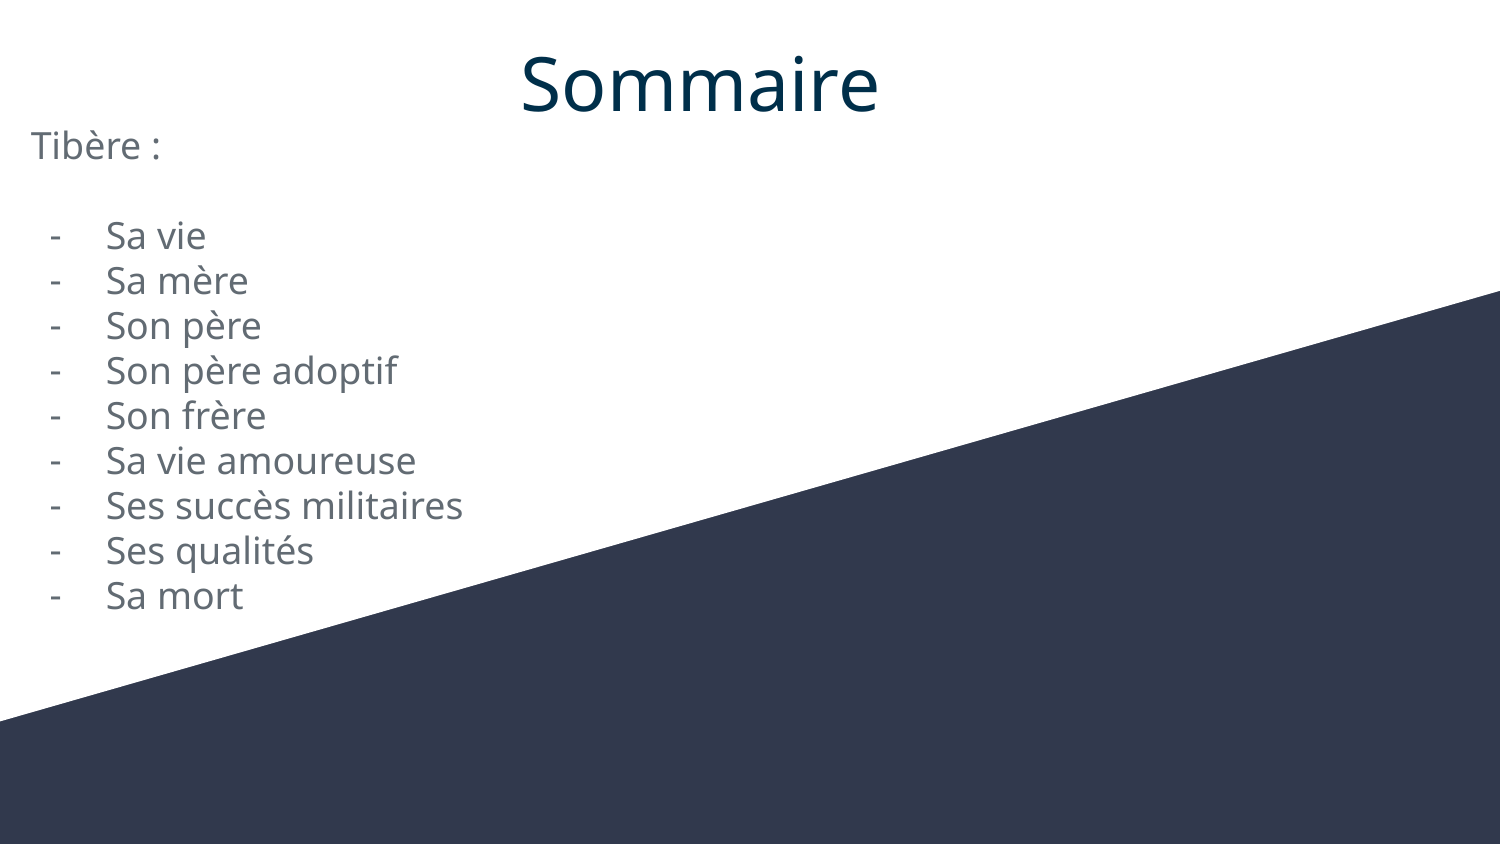

# Sommaire
Tibère :
Sa vie
Sa mère
Son père
Son père adoptif
Son frère
Sa vie amoureuse
Ses succès militaires
Ses qualités
Sa mort